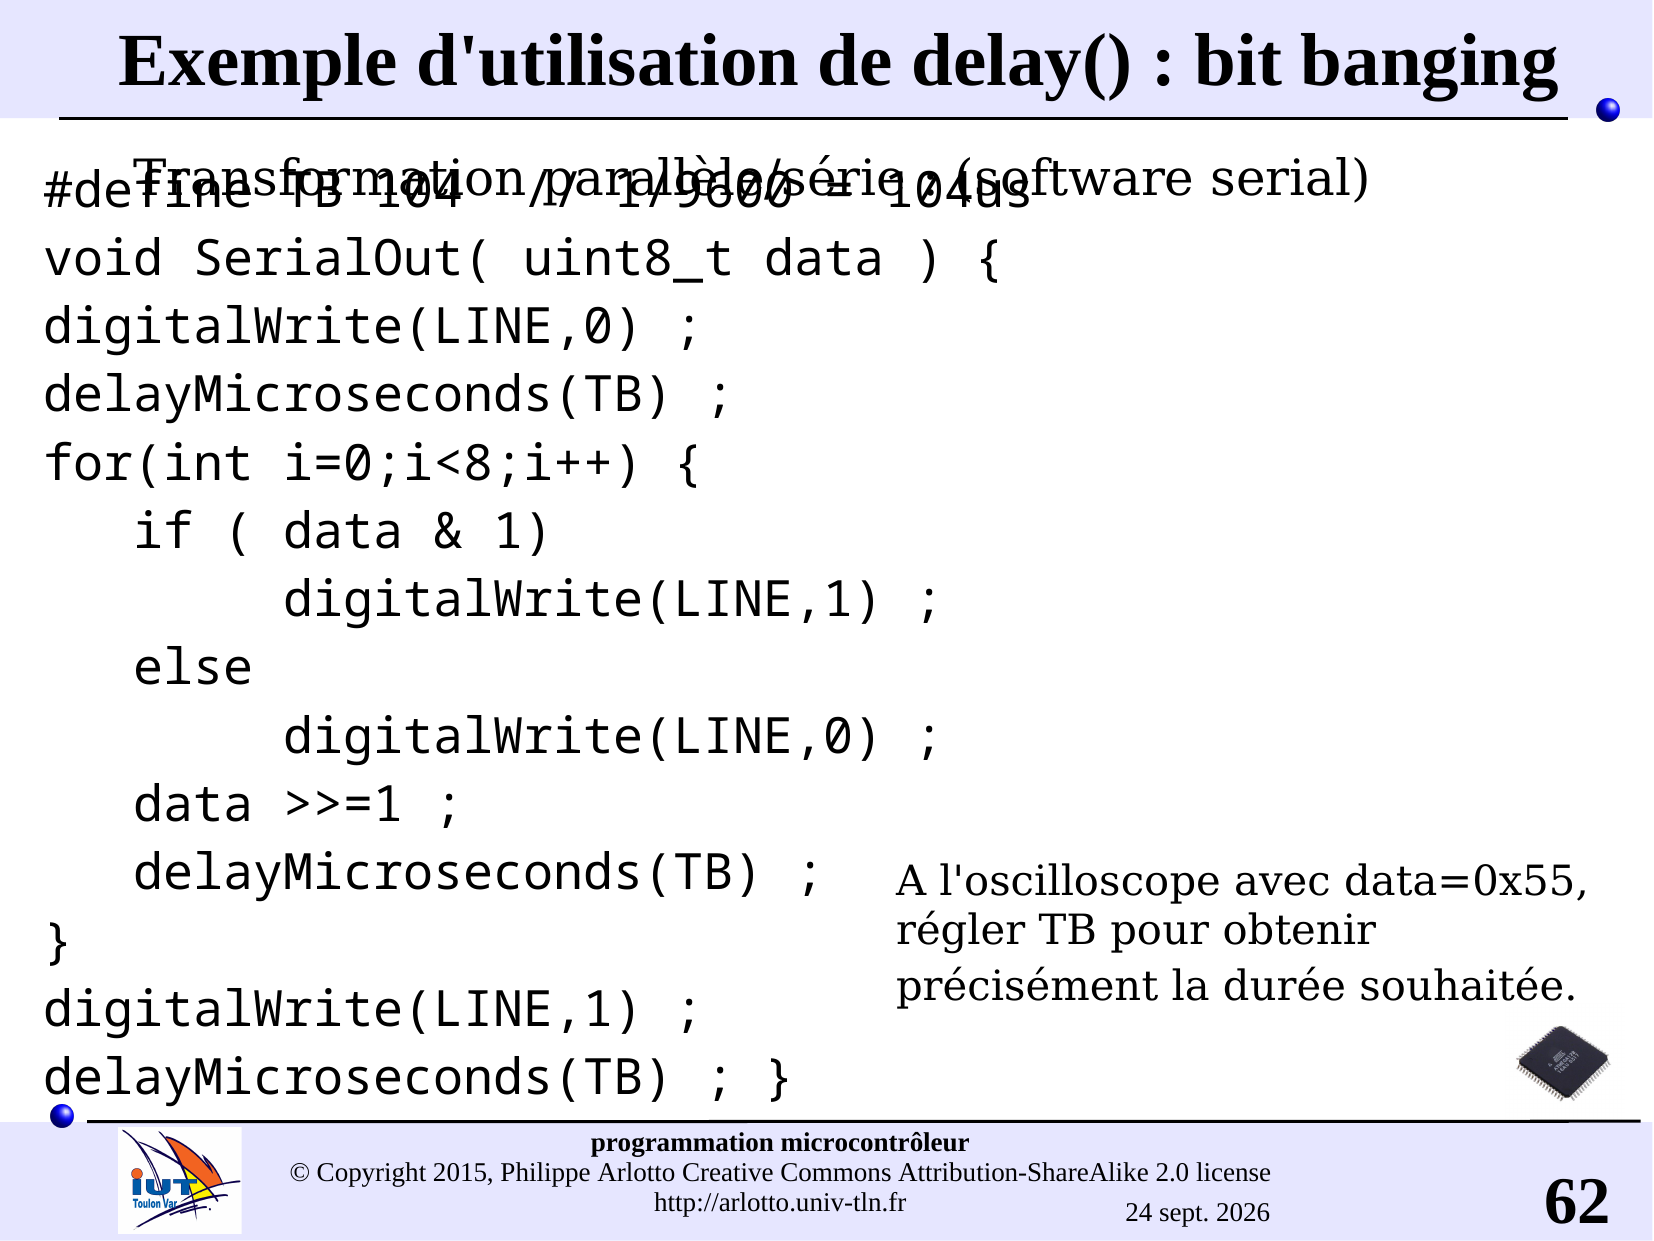

# Exemple d'utilisation de delay() : bit banging
Transformation parallèle/série : (software serial)
#define TB 104 // 1/9600 = 104us
void SerialOut( uint8_t data ) {
digitalWrite(LINE,0) ;
delayMicroseconds(TB) ;
for(int i=0;i<8;i++) {
 if ( data & 1)
 digitalWrite(LINE,1) ;
 else
 digitalWrite(LINE,0) ;
 data >>=1 ;
 delayMicroseconds(TB) ;
}
digitalWrite(LINE,1) ;
delayMicroseconds(TB) ; }
A l'oscilloscope avec data=0x55,
régler TB pour obtenir
précisément la durée souhaitée.